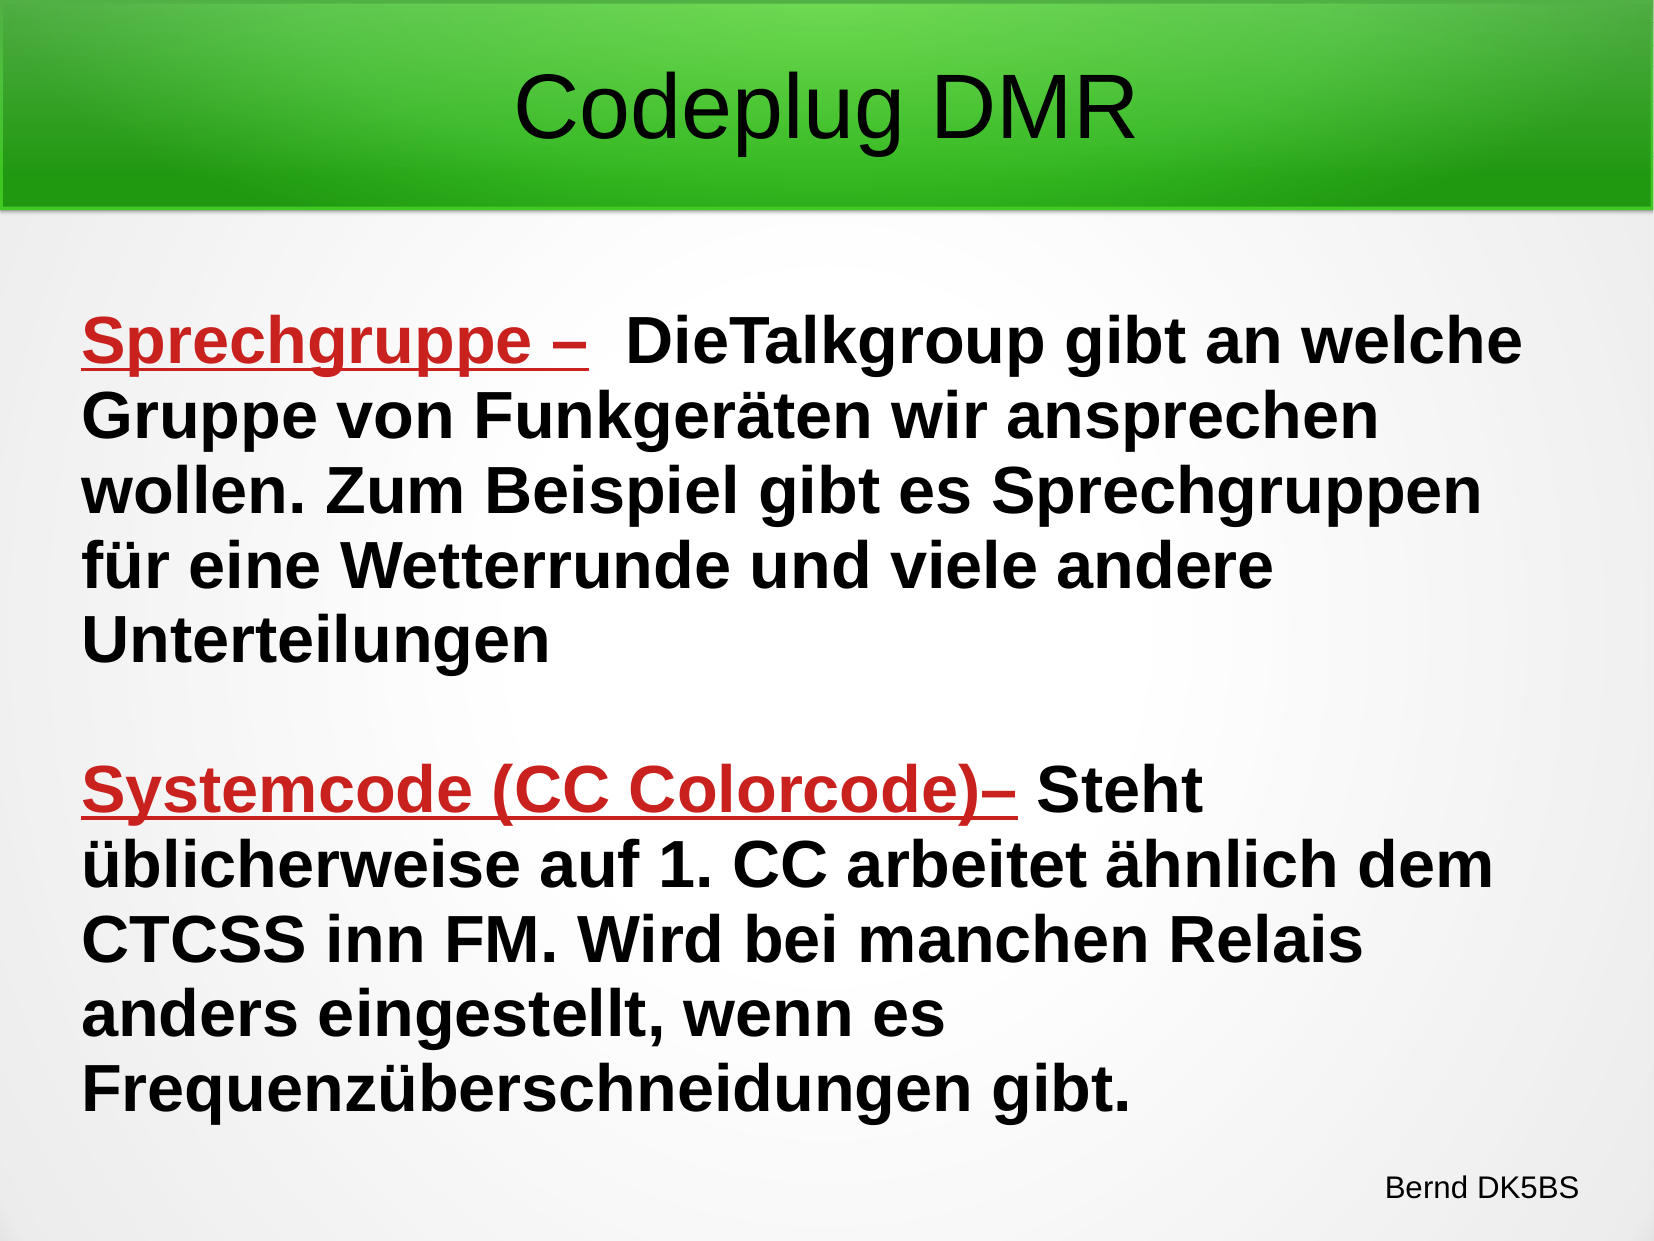

# Codeplug DMR
Sprechgruppe – DieTalkgroup gibt an welche Gruppe von Funkgeräten wir ansprechen wollen. Zum Beispiel gibt es Sprechgruppen für eine Wetterrunde und viele andere Unterteilungen
Systemcode (CC Colorcode)– Steht üblicherweise auf 1. CC arbeitet ähnlich dem CTCSS inn FM. Wird bei manchen Relais anders eingestellt, wenn es Frequenzüberschneidungen gibt.
Bernd DK5BS